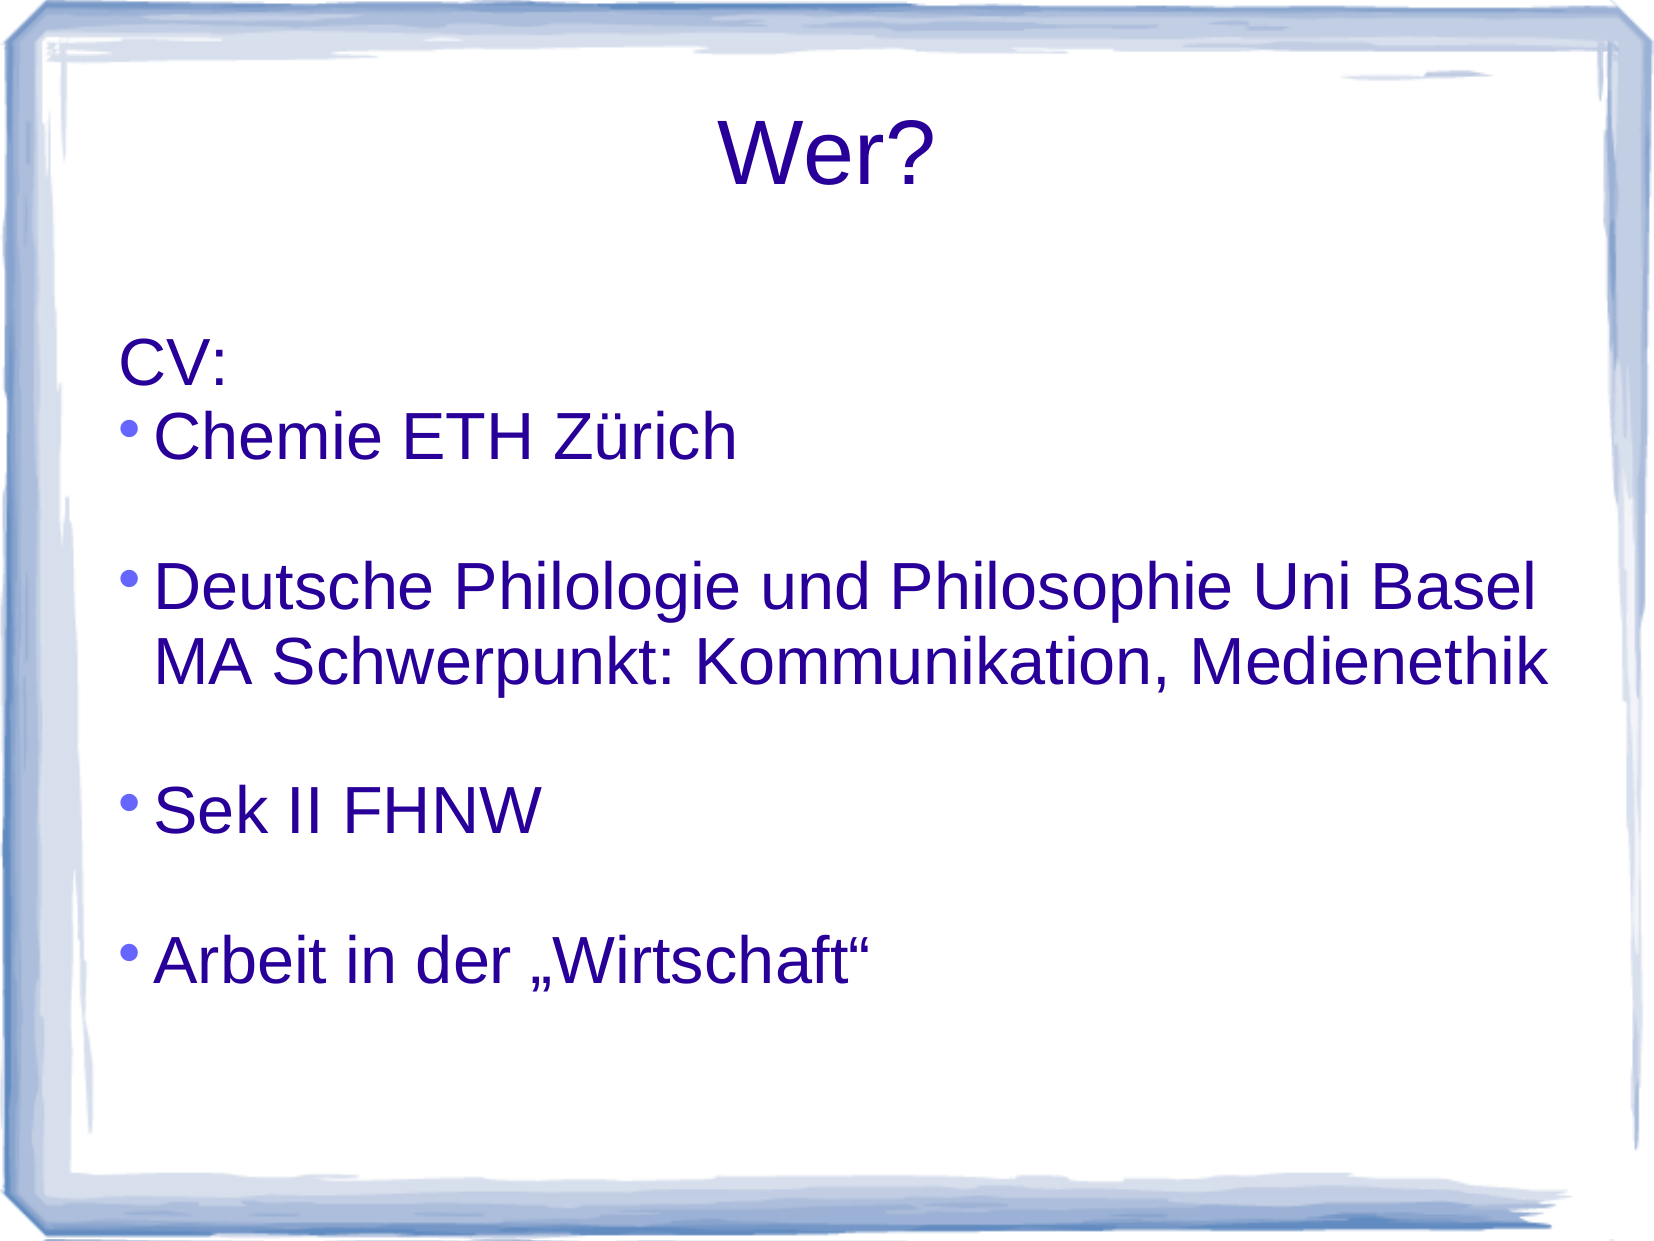

# Wer?
CV:
Chemie ETH Zürich
Deutsche Philologie und Philosophie Uni Basel
MA Schwerpunkt: Kommunikation, Medienethik
Sek II FHNW
Arbeit in der „Wirtschaft“